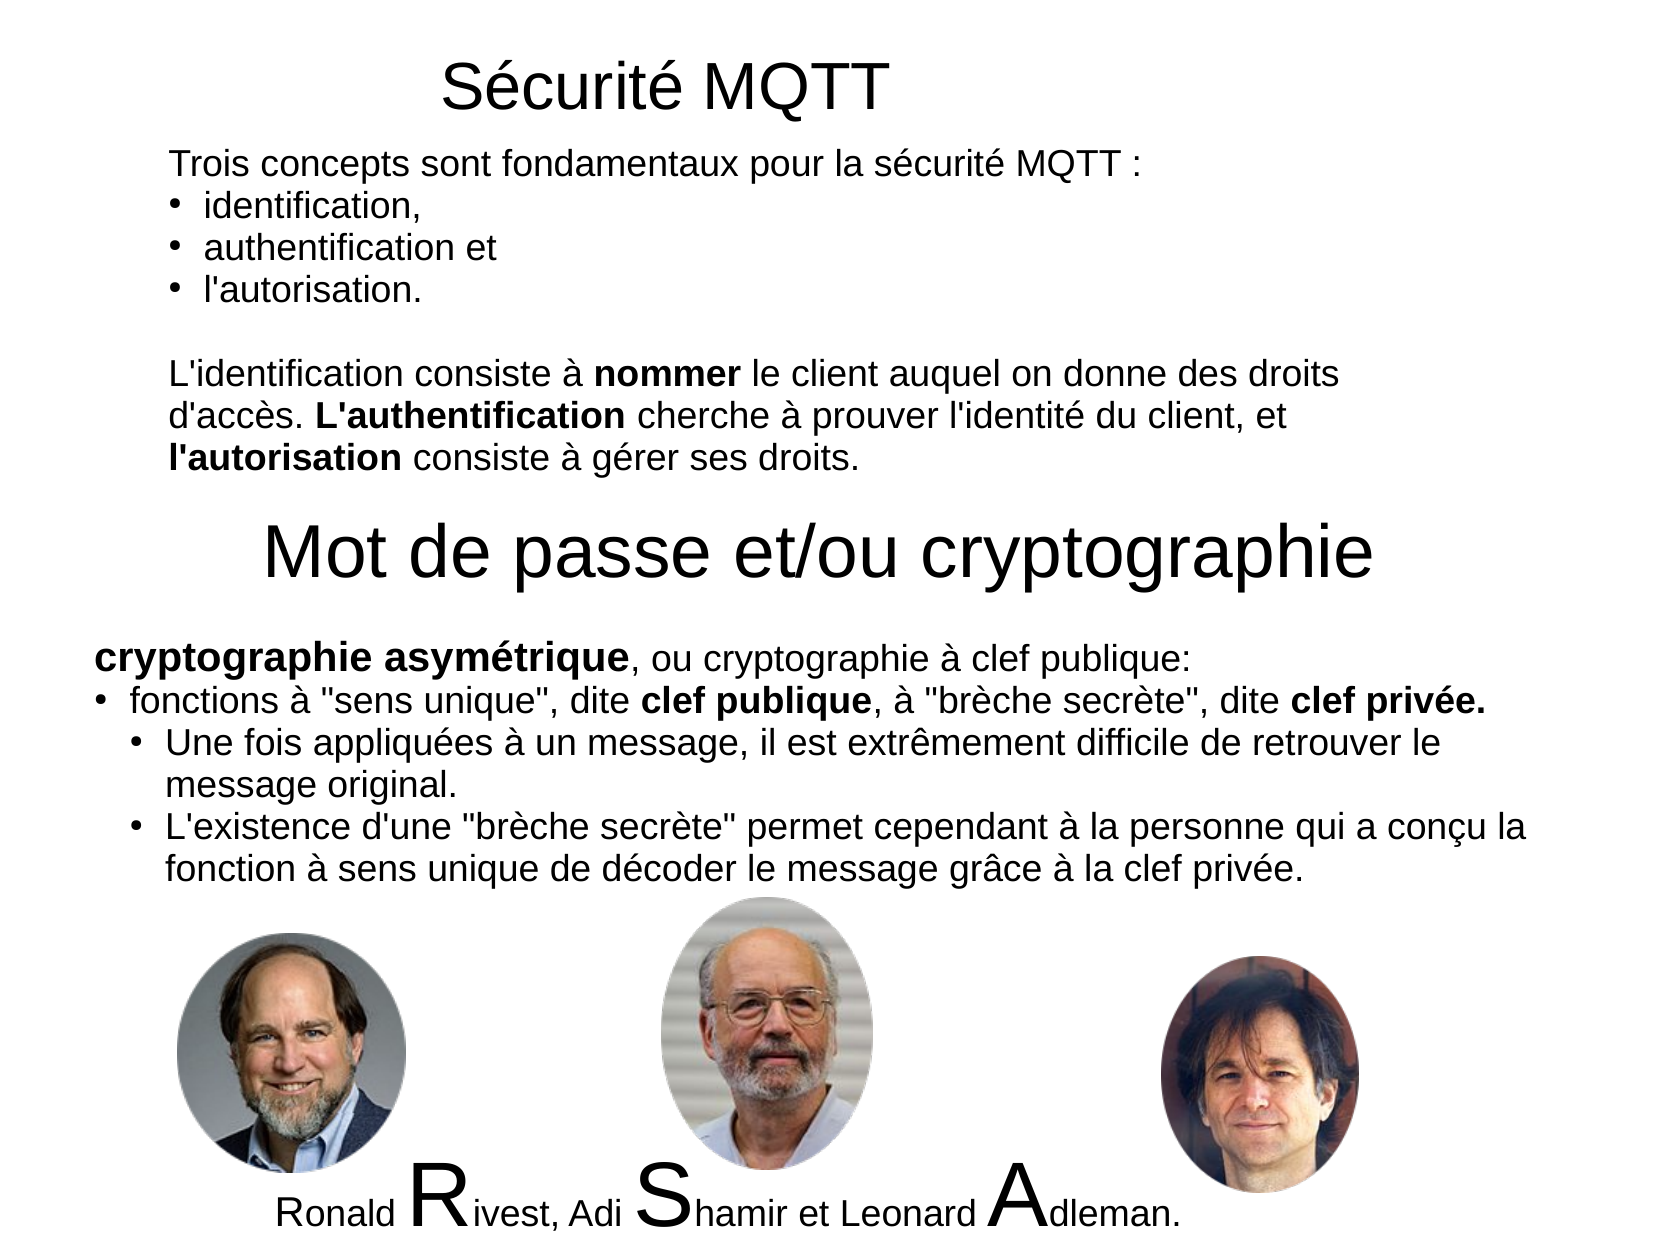

Sécurité MQTT
Trois concepts sont fondamentaux pour la sécurité MQTT :
identification,
authentification et
l'autorisation.
L'identification consiste à nommer le client auquel on donne des droits d'accès. L'authentification cherche à prouver l'identité du client, et l'autorisation consiste à gérer ses droits.
Mot de passe et/ou cryptographie
cryptographie asymétrique, ou cryptographie à clef publique:
fonctions à "sens unique", dite clef publique, à "brèche secrète", dite clef privée.
Une fois appliquées à un message, il est extrêmement difficile de retrouver le message original.
L'existence d'une "brèche secrète" permet cependant à la personne qui a conçu la fonction à sens unique de décoder le message grâce à la clef privée.
Ronald Rivest, Adi Shamir et Leonard Adleman.